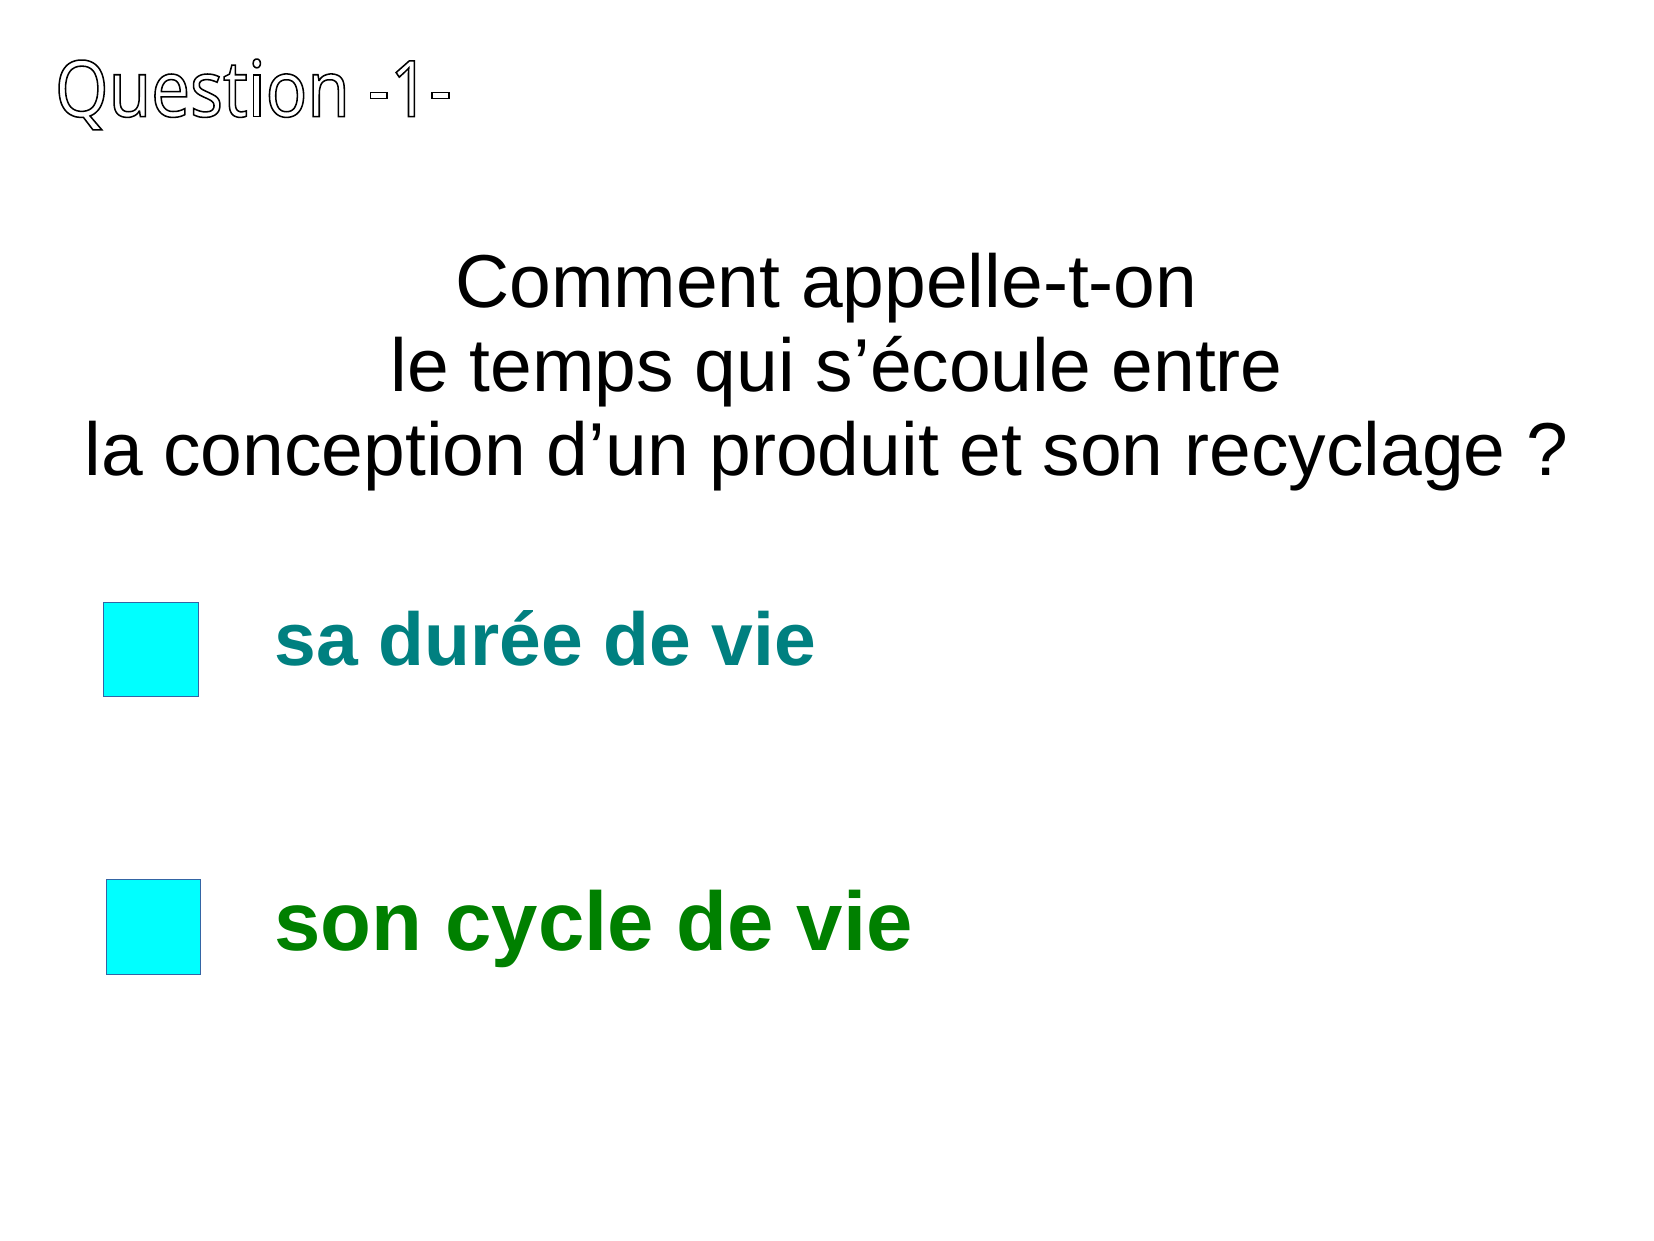

Question -1-
# Comment appelle-t-on le temps qui s’écoule entre la conception d’un produit et son recyclage ?
sa durée de vie
son cycle de vie